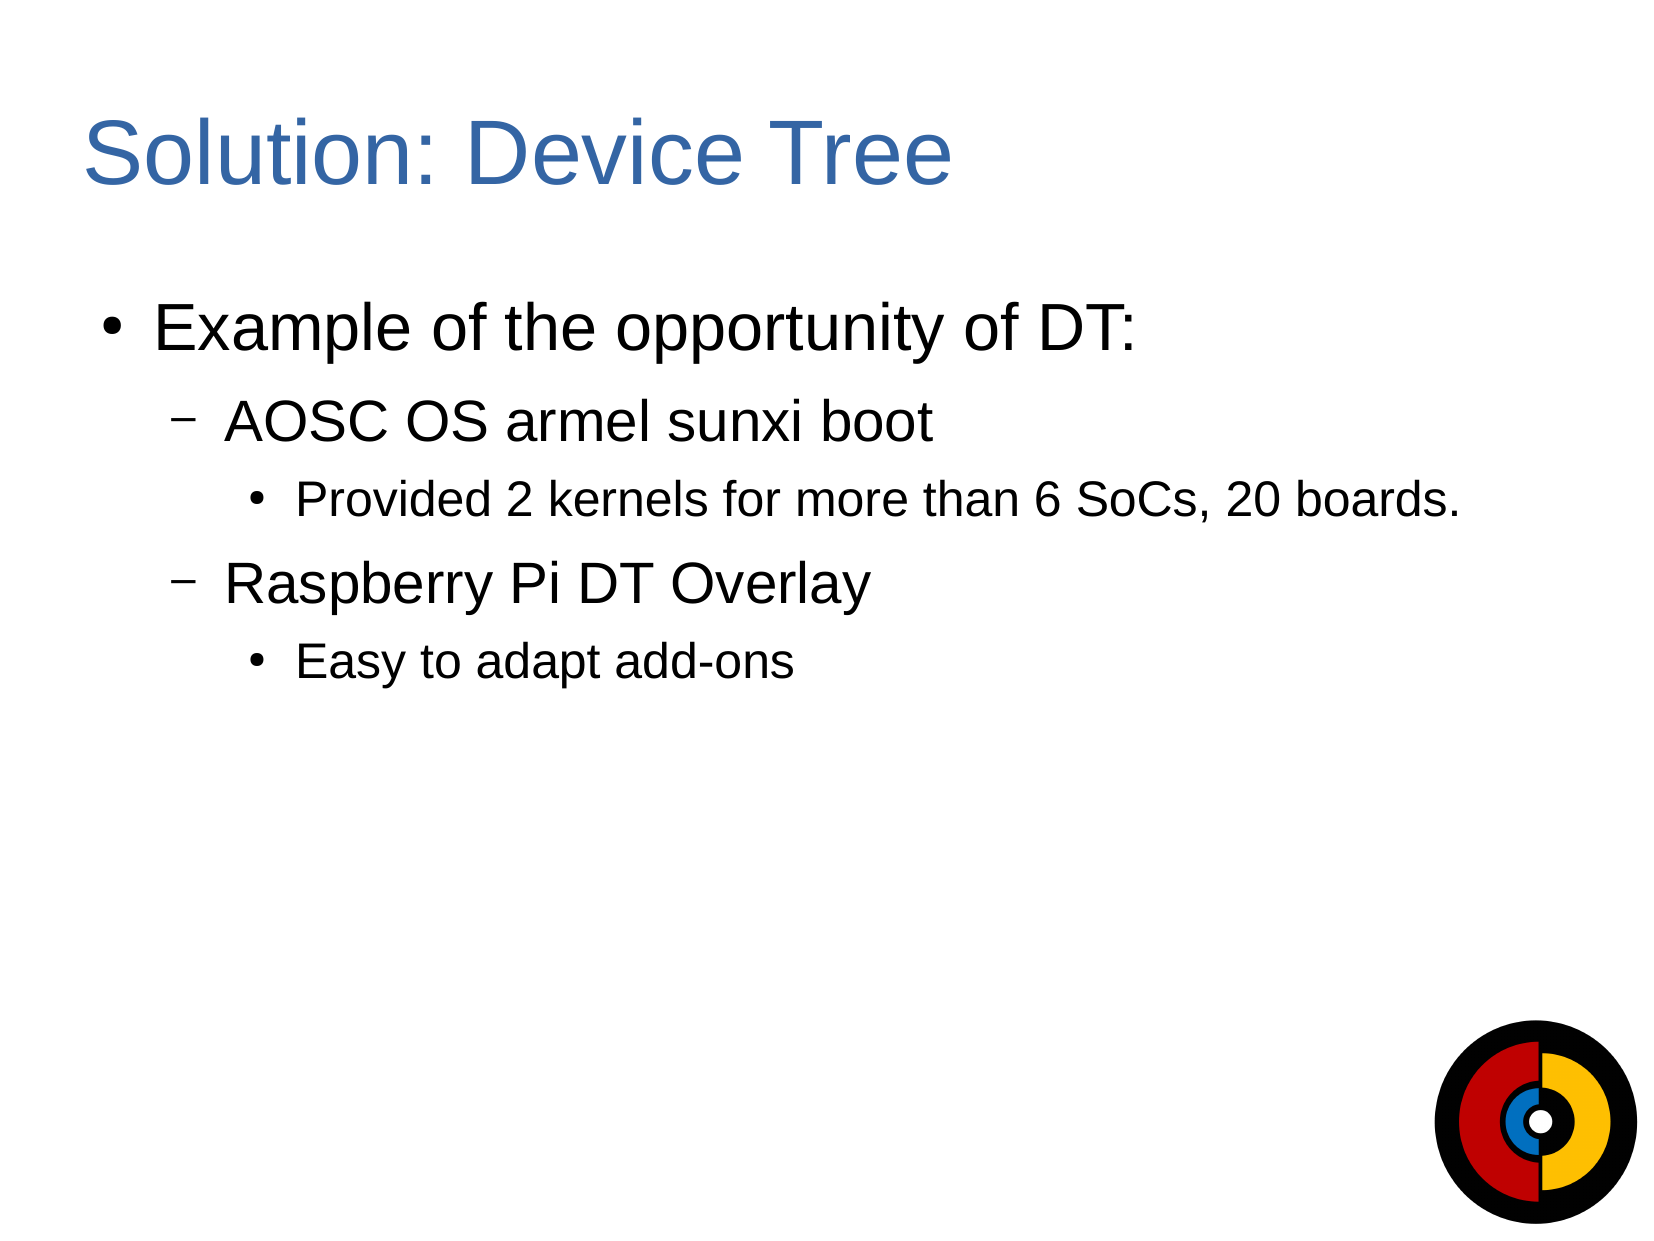

# Solution: Device Tree
Example of the opportunity of DT:
AOSC OS armel sunxi boot
Provided 2 kernels for more than 6 SoCs, 20 boards.
Raspberry Pi DT Overlay
Easy to adapt add-ons